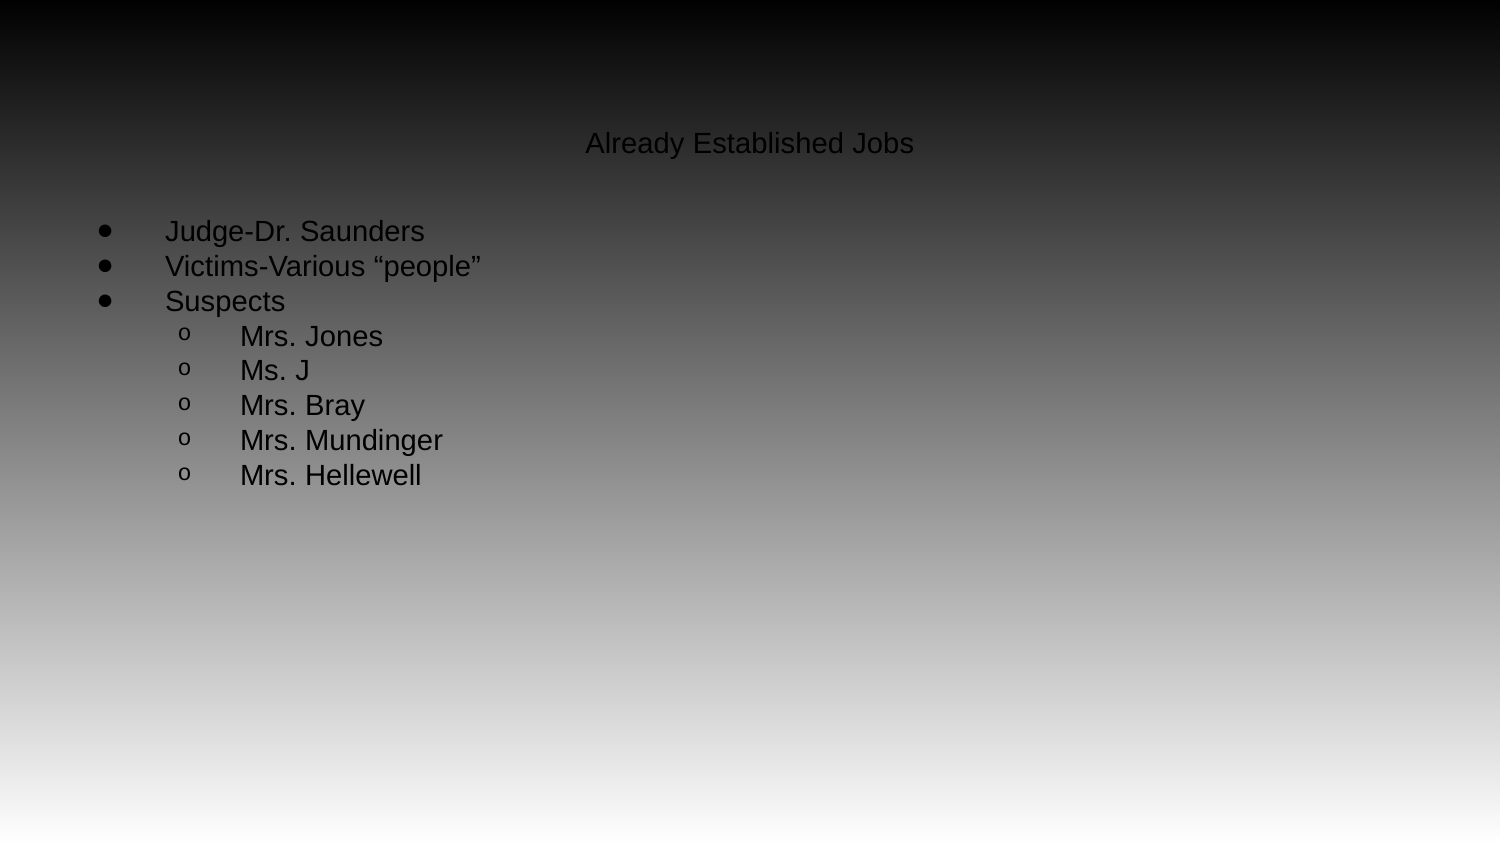

# Already Established Jobs
Judge-Dr. Saunders
Victims-Various “people”
Suspects
Mrs. Jones
Ms. J
Mrs. Bray
Mrs. Mundinger
Mrs. Hellewell